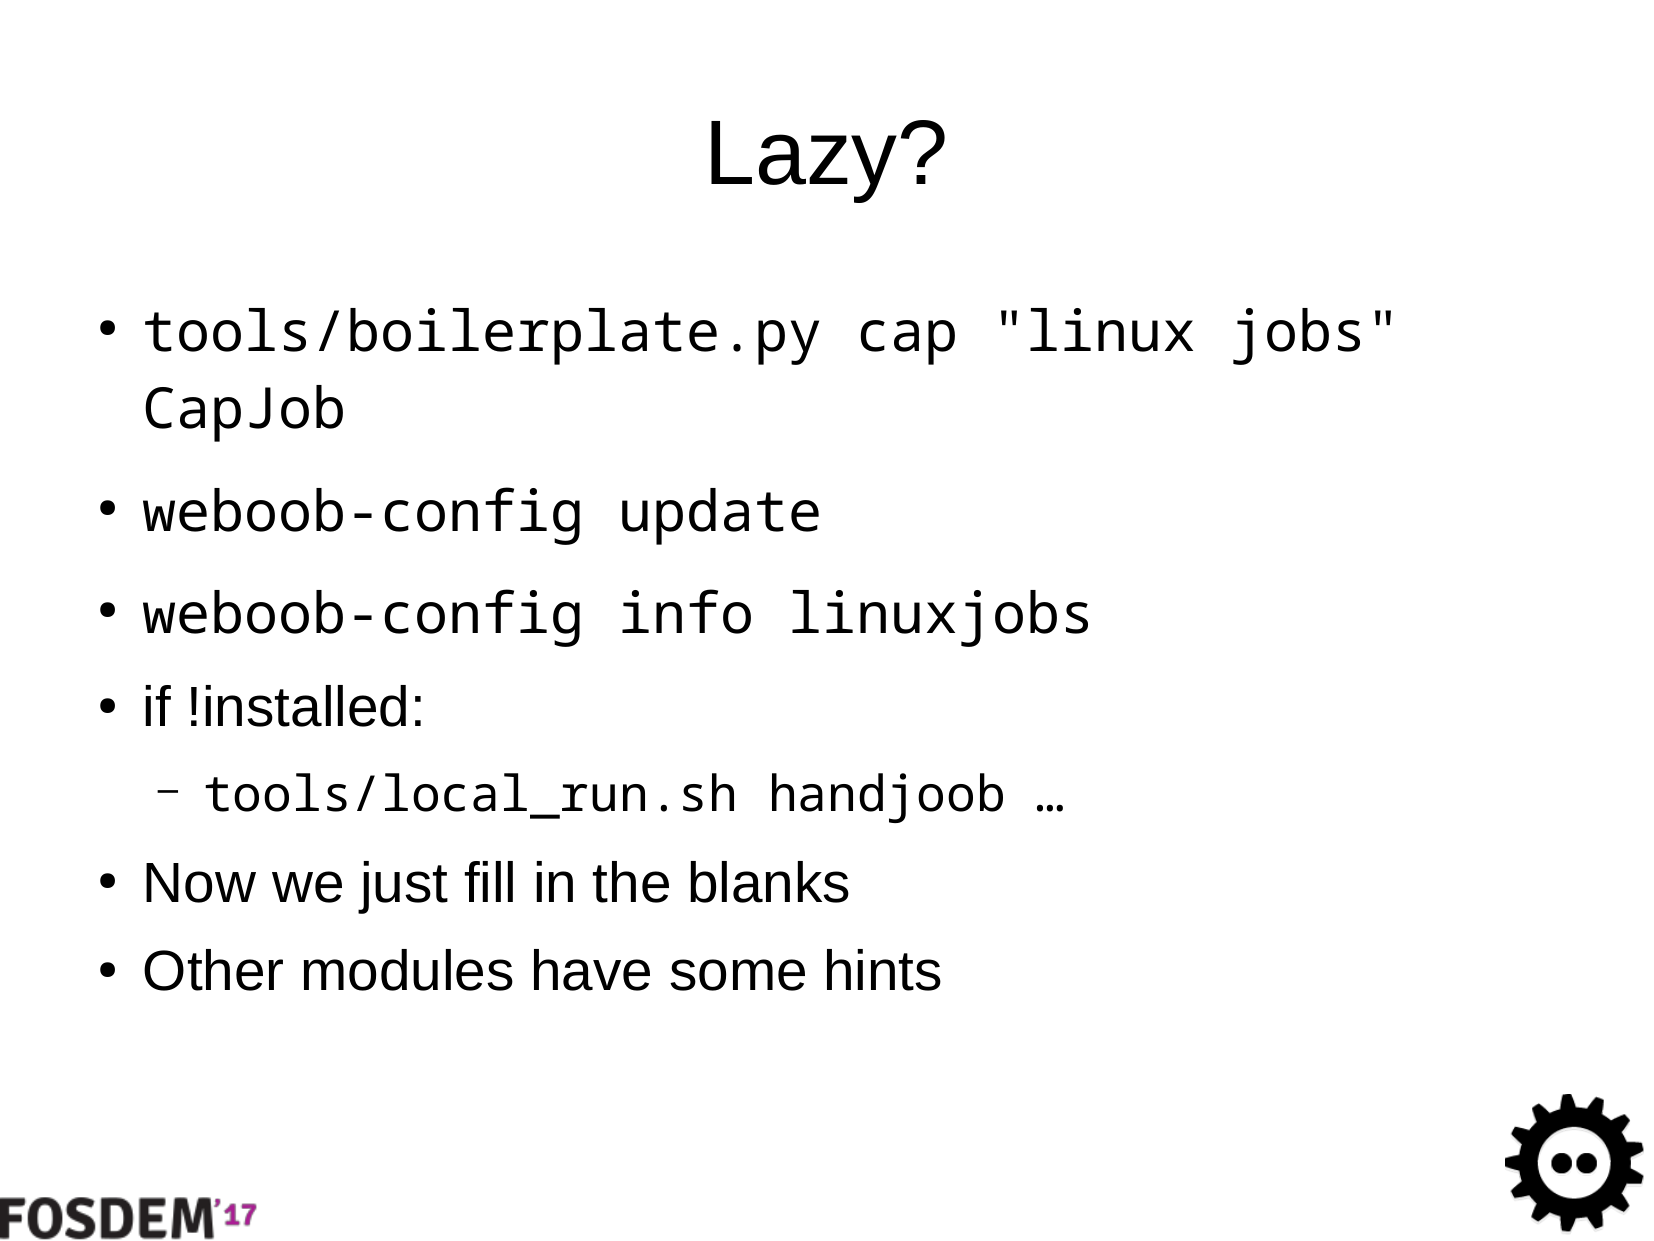

# Lazy?
tools/boilerplate.py cap "linux jobs" CapJob
weboob-config update
weboob-config info linuxjobs
if !installed:
tools/local_run.sh handjoob …
Now we just fill in the blanks
Other modules have some hints